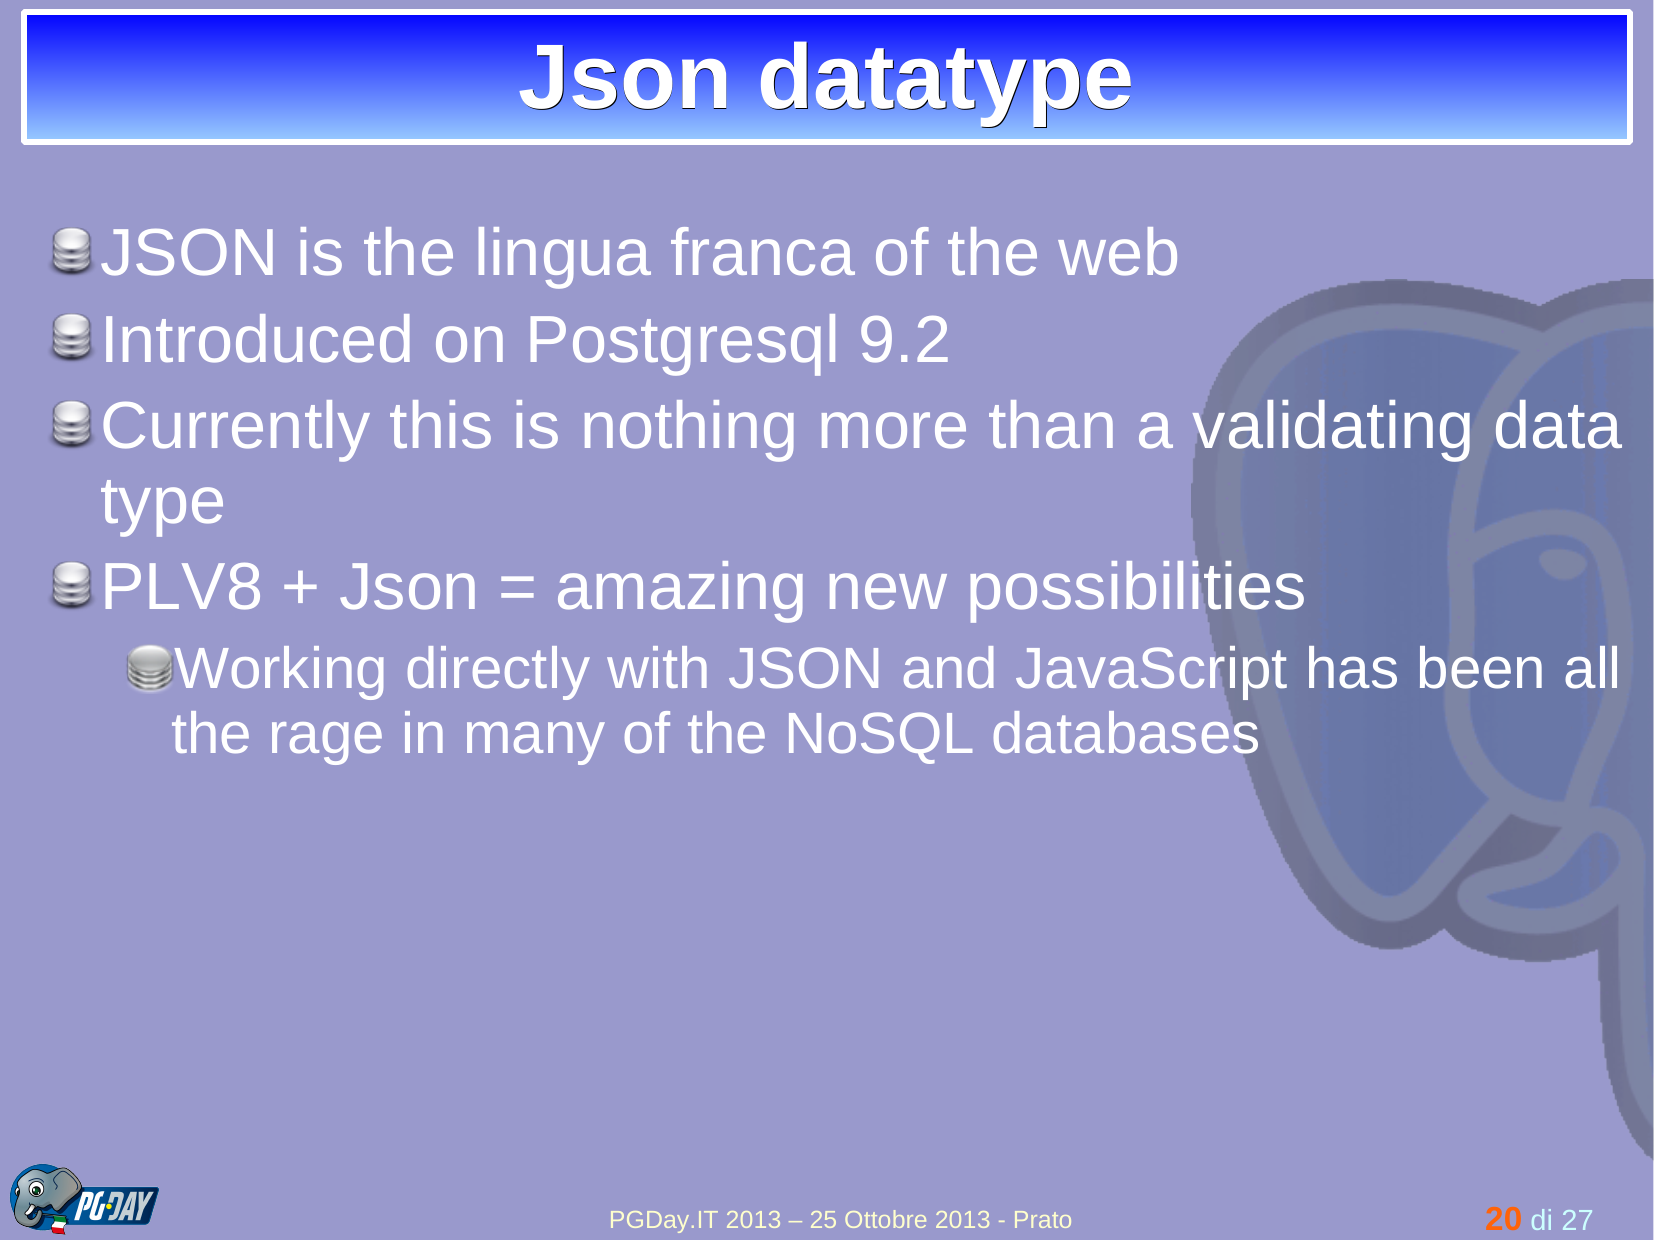

# Json datatype
JSON is the lingua franca of the web
Introduced on Postgresql 9.2
Currently this is nothing more than a validating data type
PLV8 + Json = amazing new possibilities
Working directly with JSON and JavaScript has been all the rage in many of the NoSQL databases